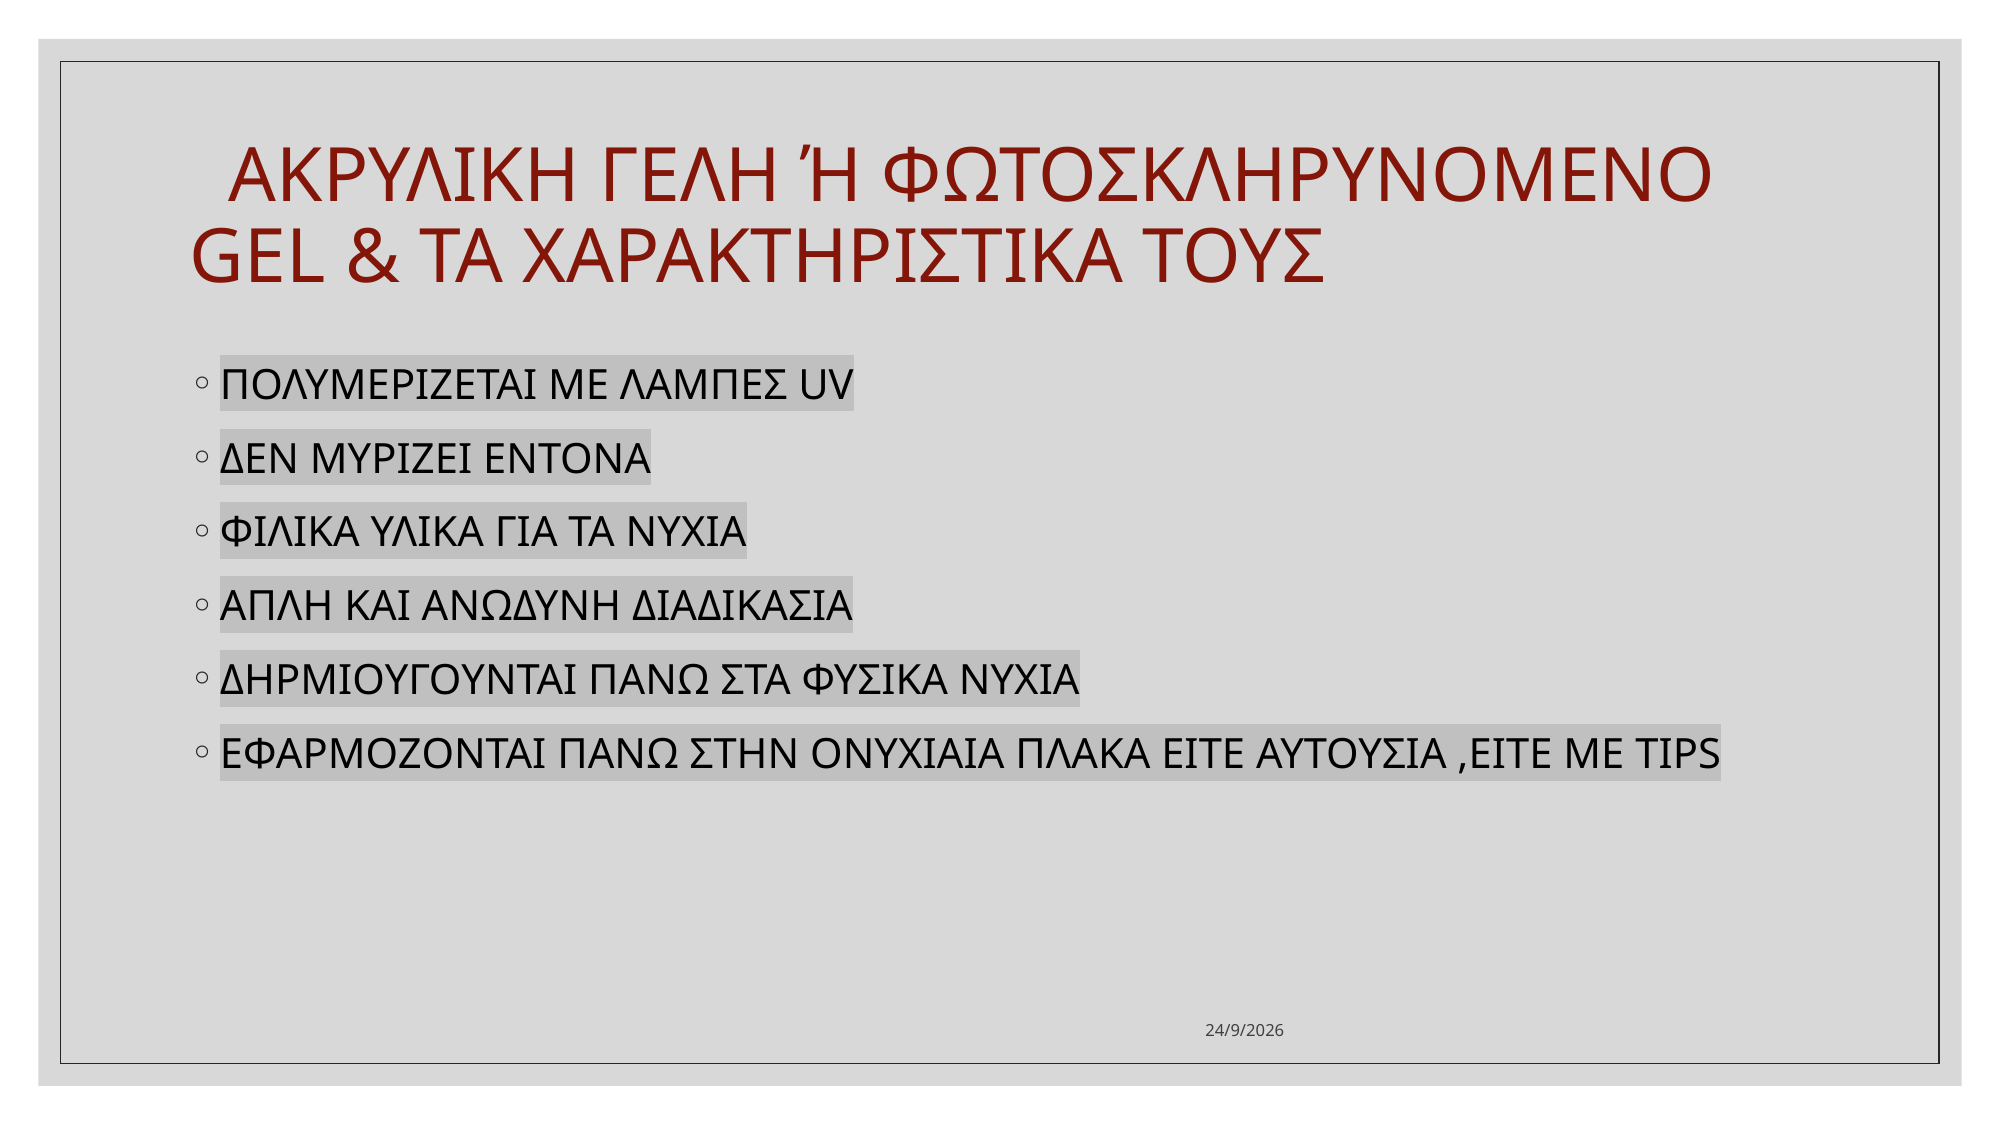

# ΑΚΡΥΛΙΚΗ ΓΕΛΗ Ή ΦΩΤΟΣΚΛΗΡΥΝΟΜΕΝΟ GEL & ΤΑ ΧΑΡΑΚΤΗΡΙΣΤΙΚΑ ΤΟΥΣ
ΠΟΛΥΜΕΡΙΖΕΤΑΙ ΜΕ ΛΑΜΠΕΣ UV
ΔΕΝ ΜΥΡΙΖΕΙ ΕΝΤΟΝΑ
ΦΙΛΙΚΑ ΥΛΙΚΑ ΓΙΑ ΤΑ ΝΥΧΙΑ
ΑΠΛΗ ΚΑΙ ΑΝΩΔΥΝΗ ΔΙΑΔΙΚΑΣΙΑ
ΔΗΡΜΙΟΥΓΟΥΝΤΑΙ ΠΑΝΩ ΣΤΑ ΦΥΣΙΚΑ ΝΥΧΙΑ
ΕΦΑΡΜΟΖΟΝΤΑΙ ΠΑΝΩ ΣΤΗΝ ΟΝΥΧΙΑΙΑ ΠΛΑΚΑ ΕΙΤΕ ΑΥΤΟΥΣΙΑ ,ΕΙΤΕ ΜΕ TIPS